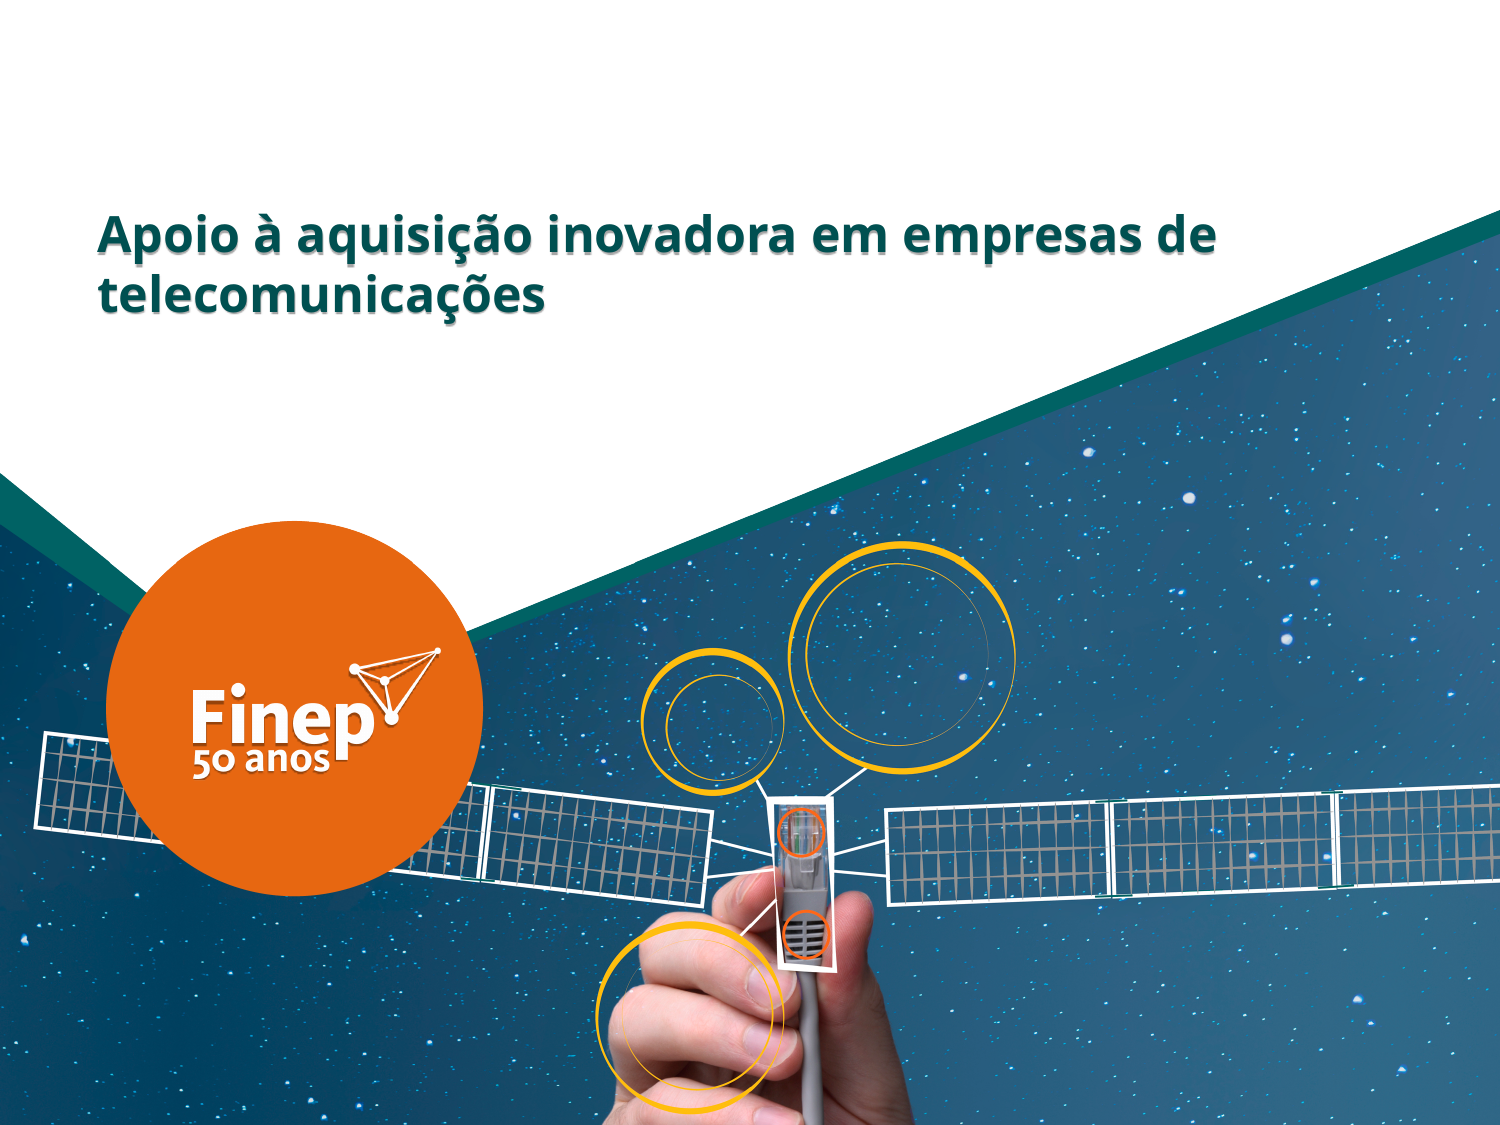

# Apoio à aquisição inovadora em empresas de telecomunicações